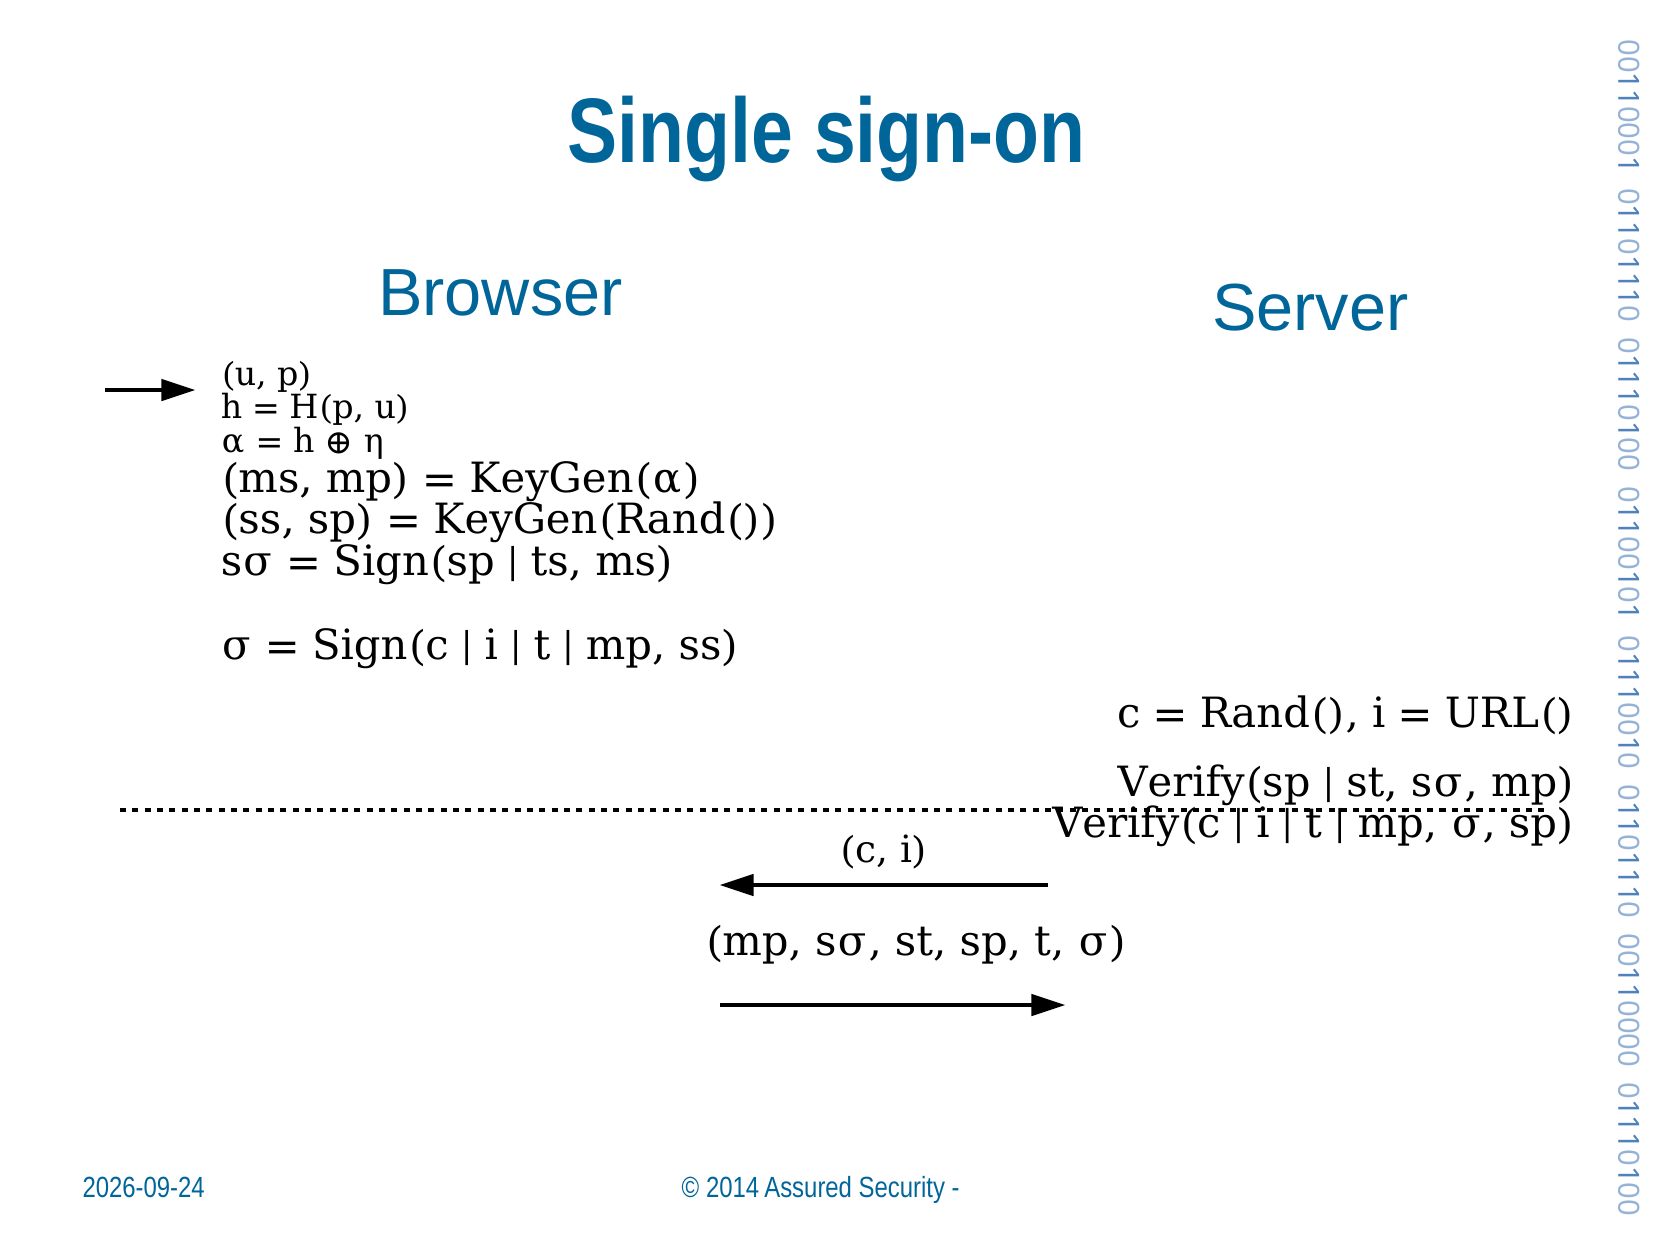

# Single sign-on
Browser
(u, p)
h = H(p, u)
α = h ⊕ η
(ms, mp) = KeyGen(α)
(ss, sp) = KeyGen(Rand())
sσ = Sign(sp | ts, ms)
σ = Sign(c | i | t | mp, ss)
Server
c = Rand(), i = URL()
Verify(sp | st, sσ, mp)
Verify(c | i | t | mp, σ, sp)
(c, i)
(mp, sσ, st, sp, t, σ)